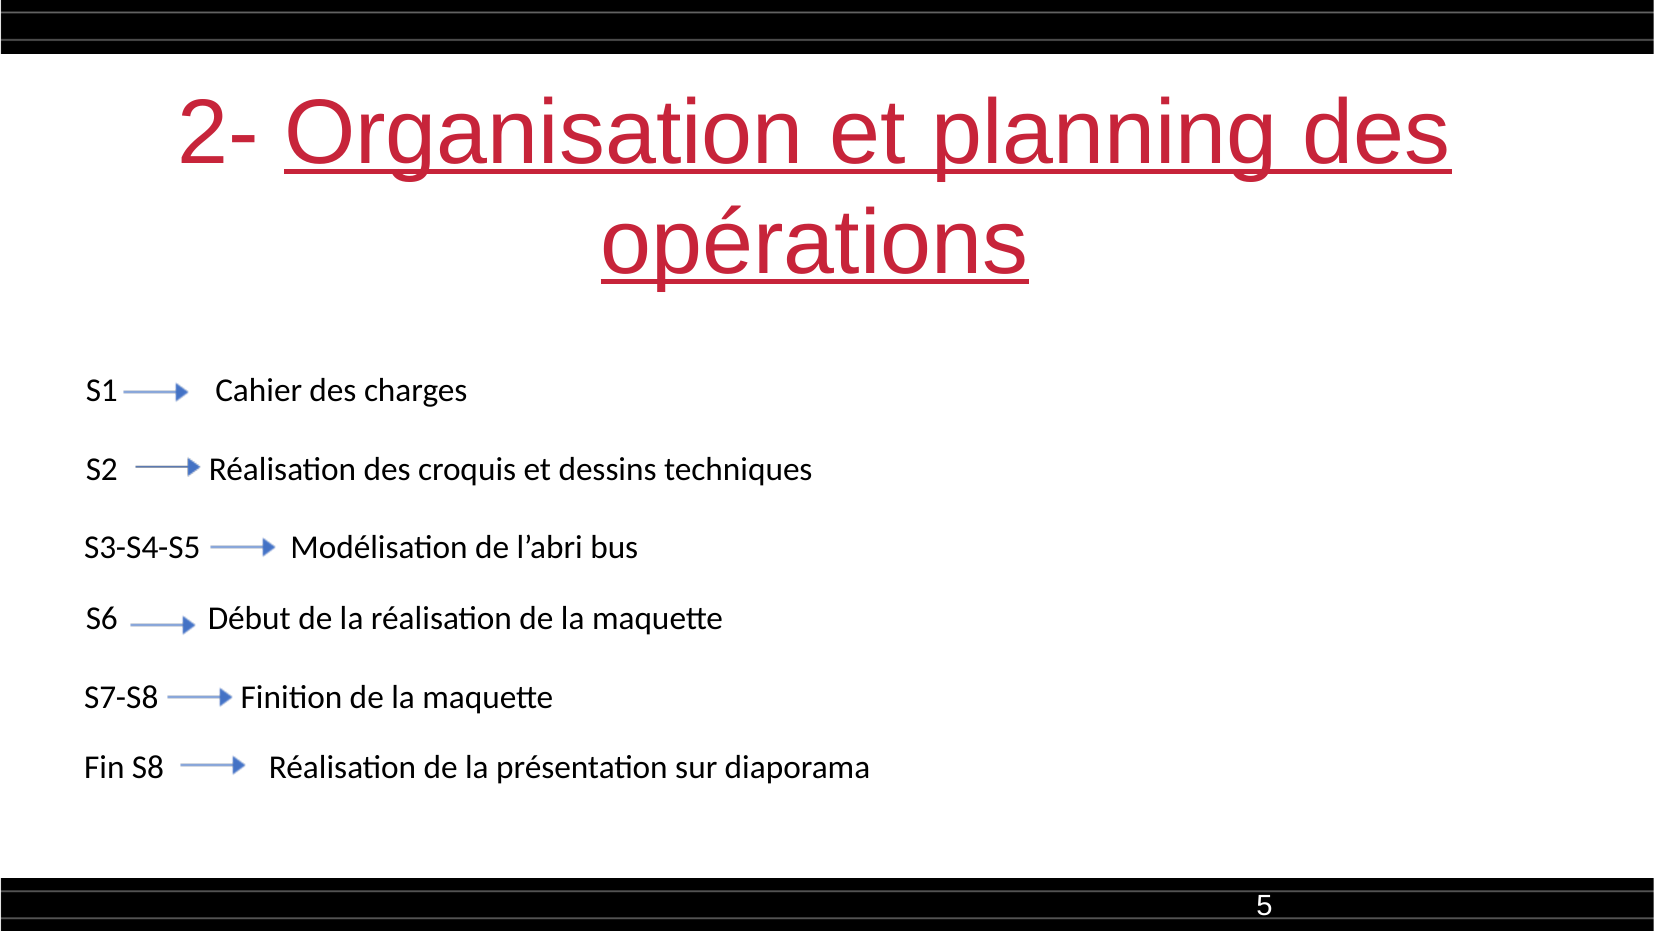

# 2- Organisation et planning des opérations
S1 Cahier des charges
S2 Réalisation des croquis et dessins techniques
S3-S4-S5 Modélisation de l’abri bus
S6 Début de la réalisation de la maquette
S7-S8 Finition de la maquette
Fin S8 Réalisation de la présentation sur diaporama